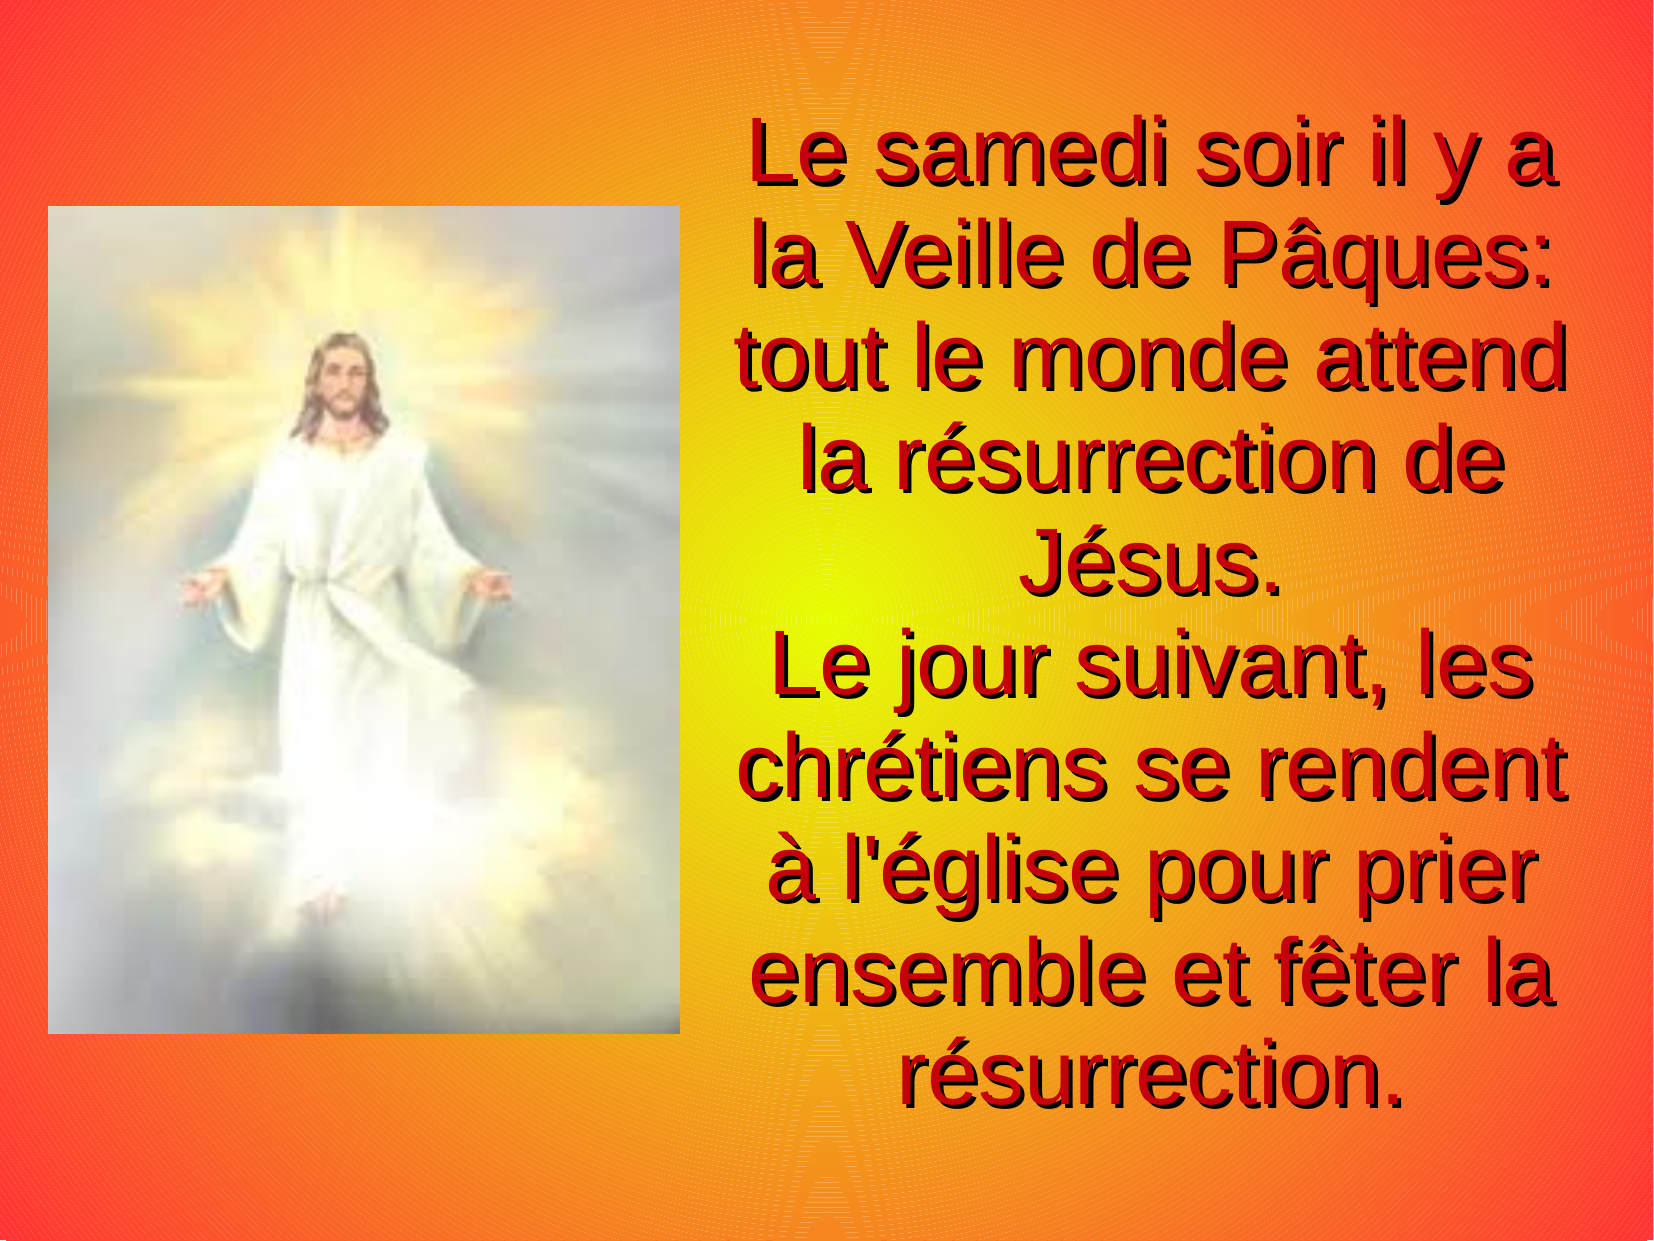

# Le samedi soir il y a la Veille de Pâques: tout le monde attend la résurrection de Jésus. Le jour suivant, les chrétiens se rendent à l'église pour prier ensemble et fêter la résurrection.